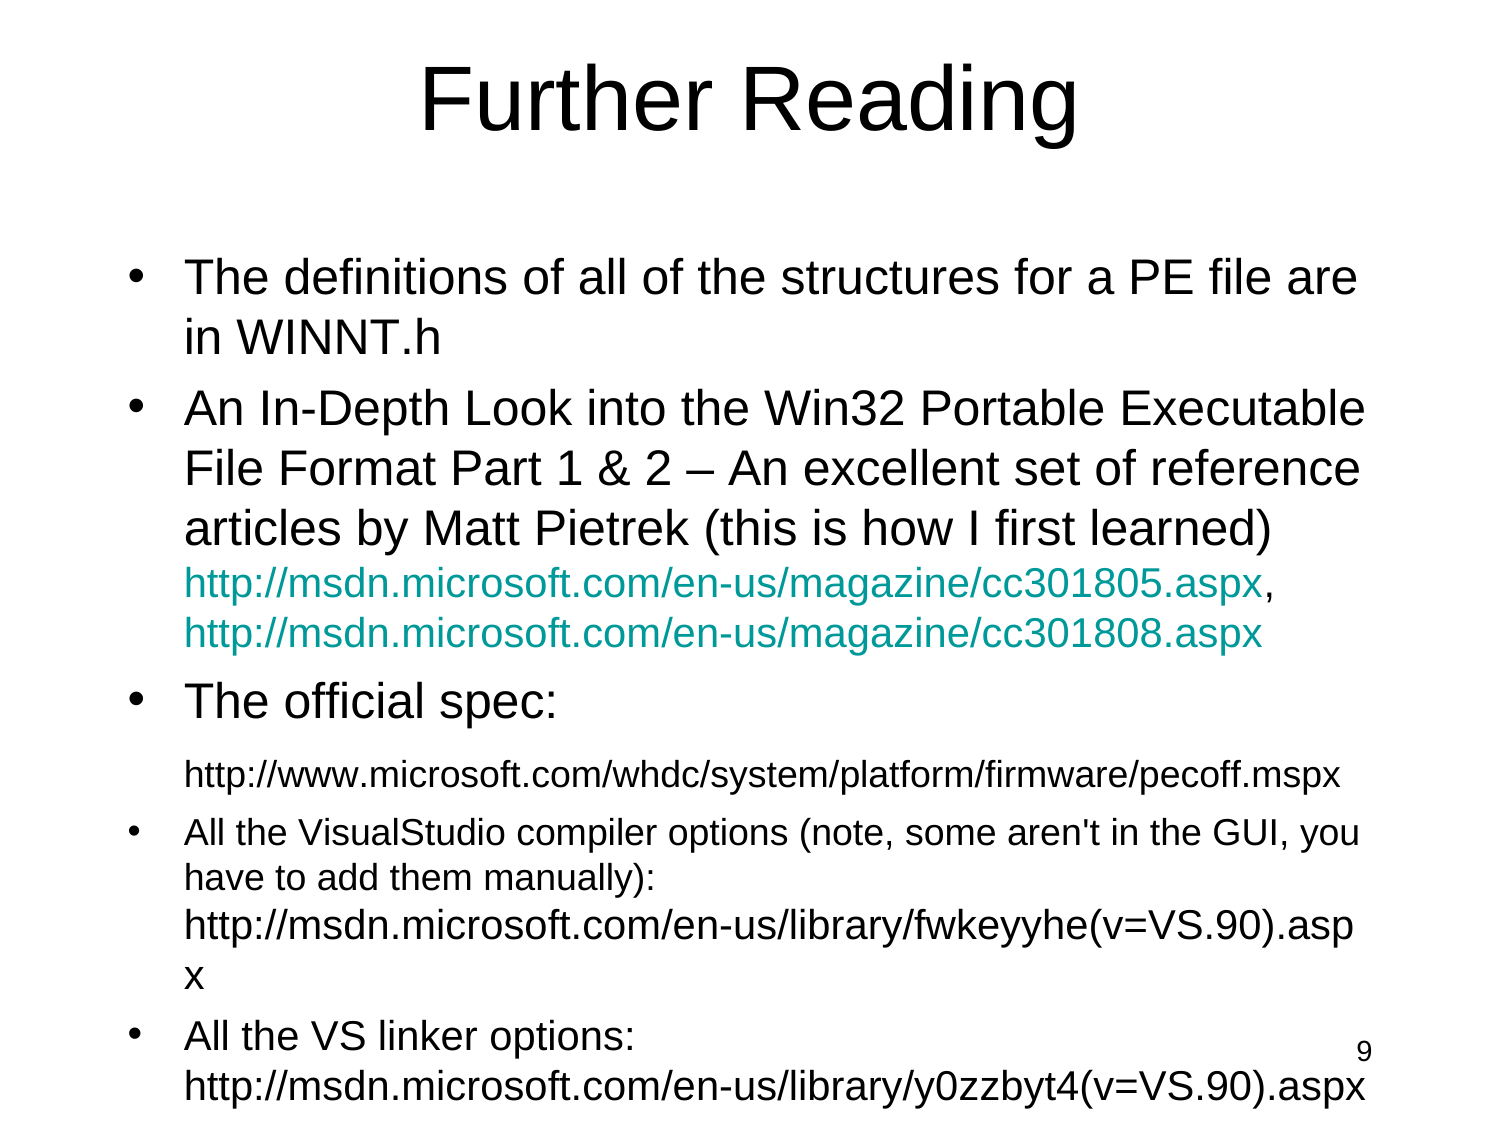

# Further Reading
The definitions of all of the structures for a PE file are in WINNT.h
An In-Depth Look into the Win32 Portable Executable File Format Part 1 & 2 – An excellent set of reference articles by Matt Pietrek (this is how I first learned) http://msdn.microsoft.com/en-us/magazine/cc301805.aspx, http://msdn.microsoft.com/en-us/magazine/cc301808.aspx
The official spec:
	http://www.microsoft.com/whdc/system/platform/firmware/pecoff.mspx
All the VisualStudio compiler options (note, some aren't in the GUI, you have to add them manually): http://msdn.microsoft.com/en-us/library/fwkeyyhe(v=VS.90).aspx
All the VS linker options: http://msdn.microsoft.com/en-us/library/y0zzbyt4(v=VS.90).aspx